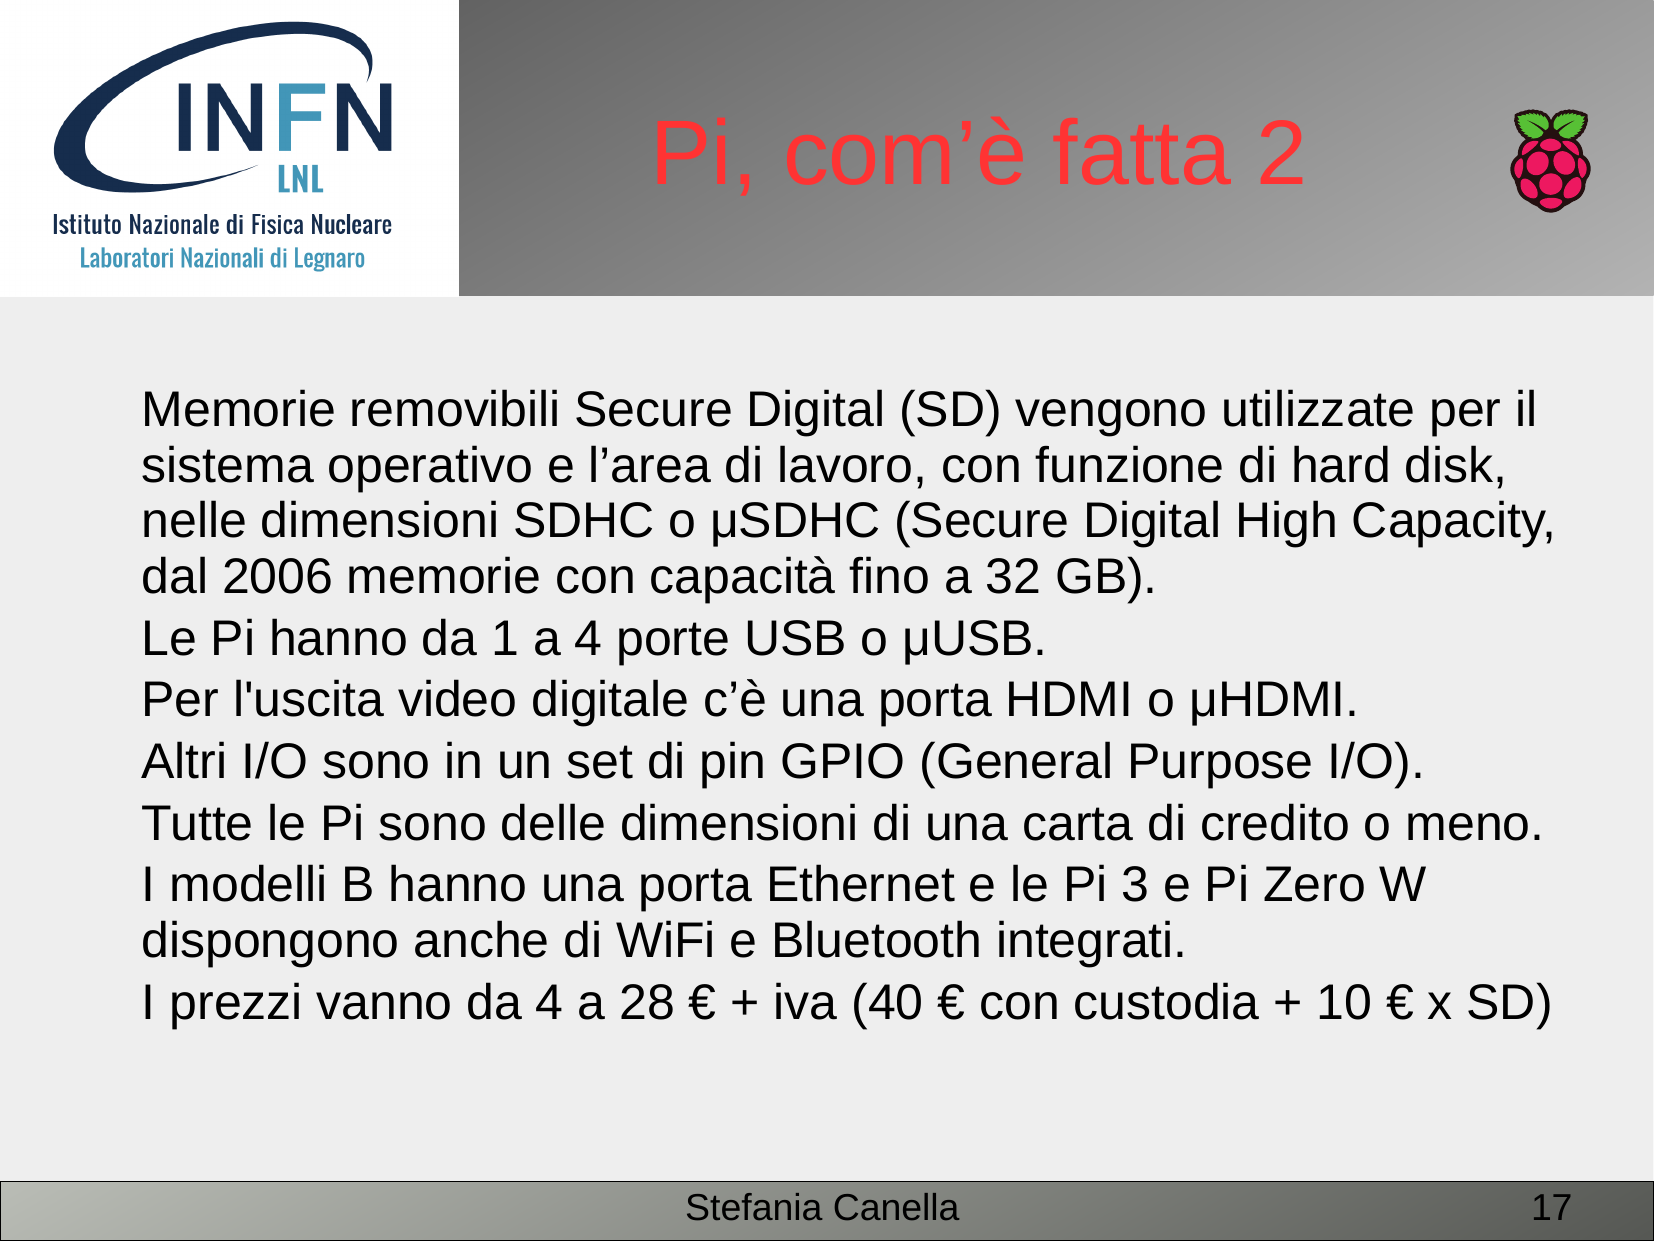

# Pi, com’è fatta 2
Memorie removibili Secure Digital (SD) vengono utilizzate per il sistema operativo e l’area di lavoro, con funzione di hard disk, nelle dimensioni SDHC o μSDHC (Secure Digital High Capacity, dal 2006 memorie con capacità fino a 32 GB).
Le Pi hanno da 1 a 4 porte USB o μUSB.
Per l'uscita video digitale c’è una porta HDMI o μHDMI.
Altri I/O sono in un set di pin GPIO (General Purpose I/O).
Tutte le Pi sono delle dimensioni di una carta di credito o meno.
I modelli B hanno una porta Ethernet e le Pi 3 e Pi Zero W dispongono anche di WiFi e Bluetooth integrati.
I prezzi vanno da 4 a 28 € + iva (40 € con custodia + 10 € x SD)
Stefania Canella